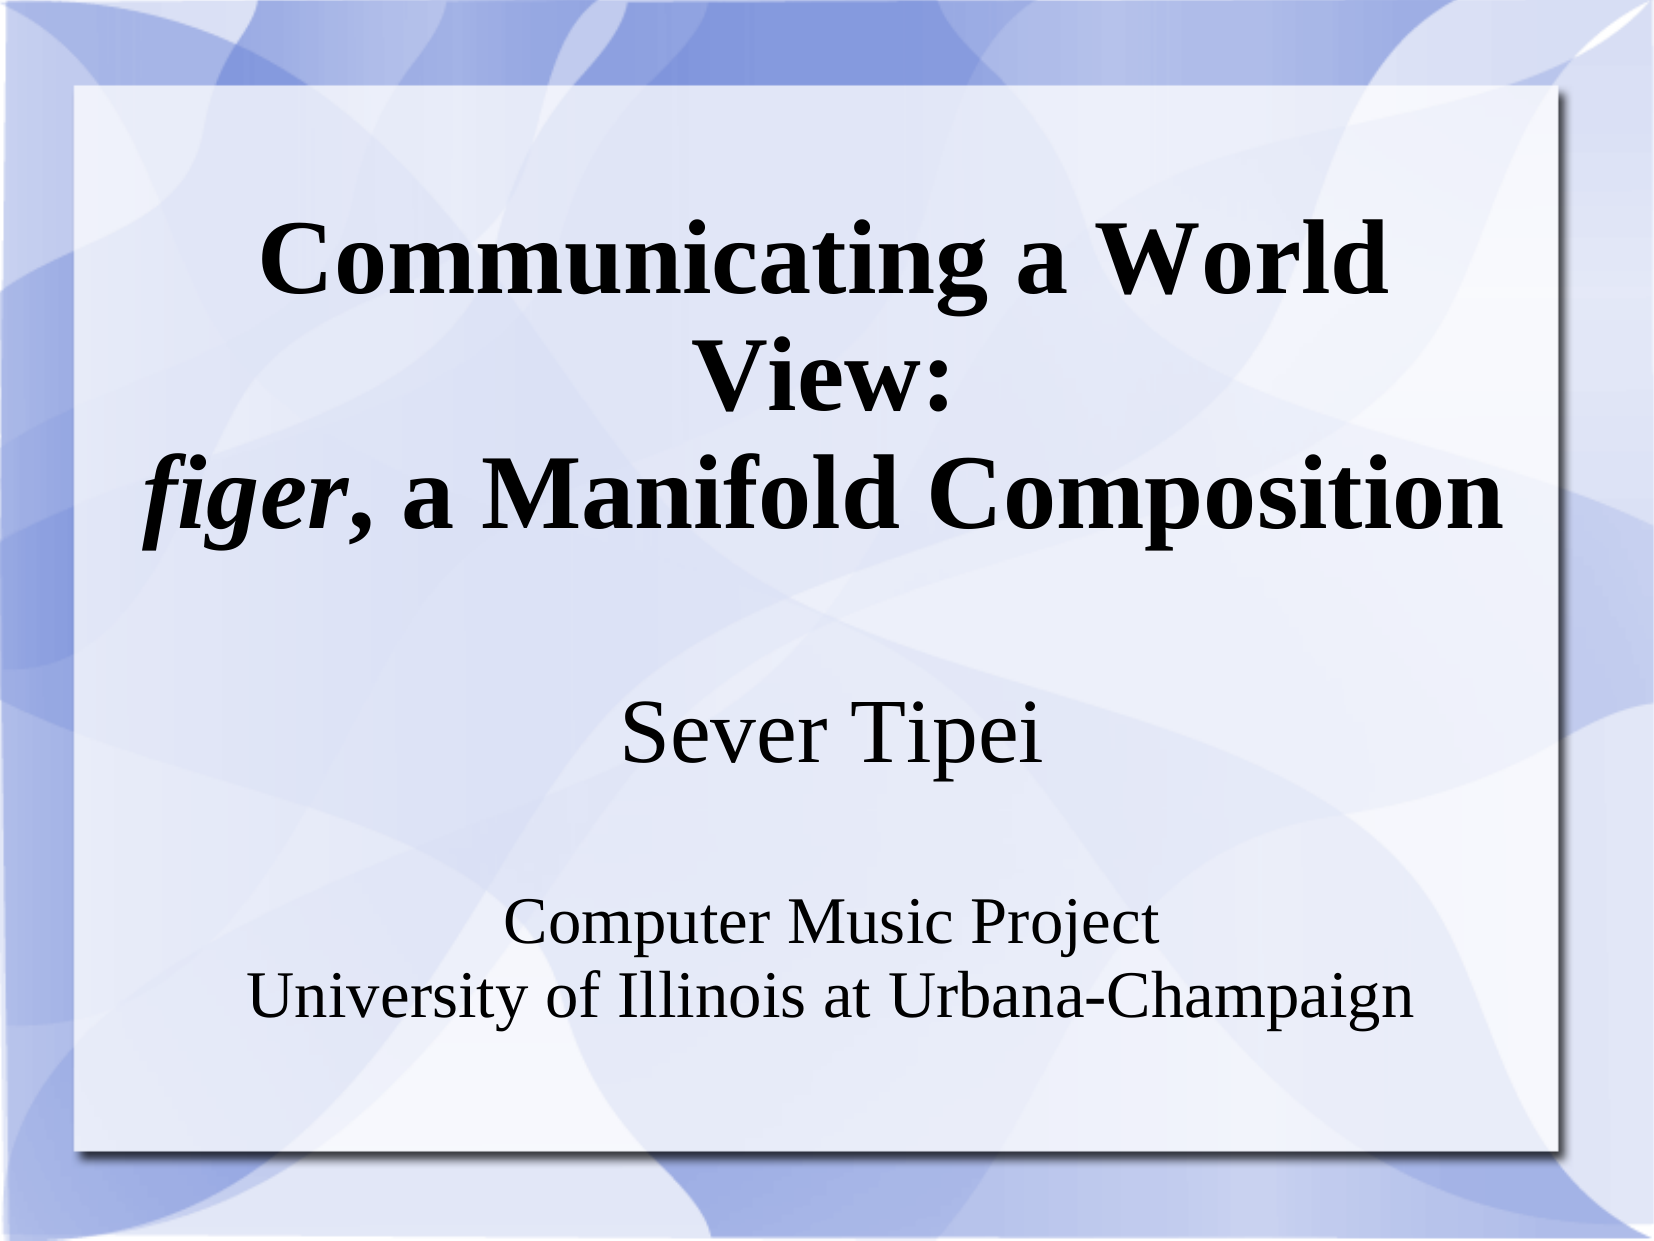

# Communicating a World View: figer, a Manifold Composition
Sever Tipei
Computer Music Project
University of Illinois at Urbana-Champaign